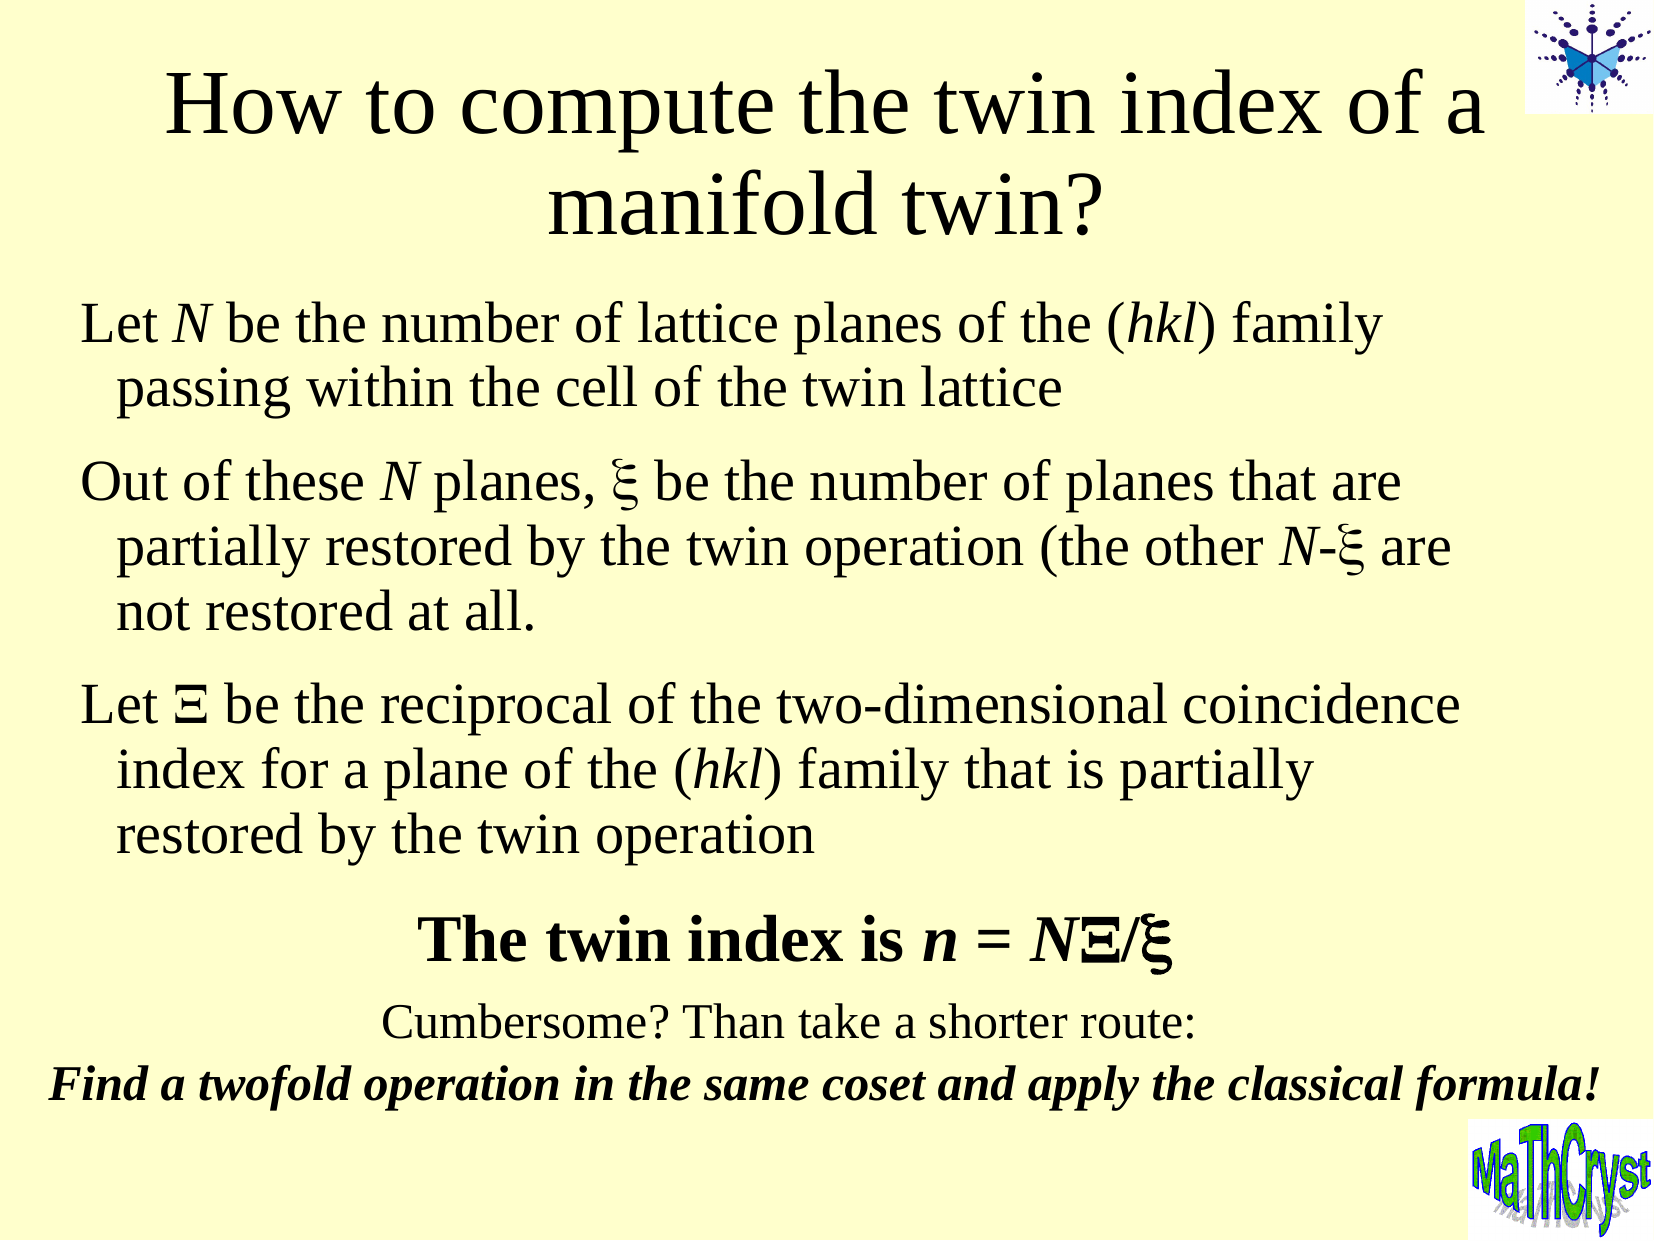

# How to compute the twin index of a manifold twin?
Let N be the number of lattice planes of the (hkl) family passing within the cell of the twin lattice
Out of these N planes,  be the number of planes that are partially restored by the twin operation (the other N- are not restored at all.
Let  be the reciprocal of the two-dimensional coincidence index for a plane of the (hkl) family that is partially restored by the twin operation
The twin index is n = NX/x
Cumbersome? Than take a shorter route:
Find a twofold operation in the same coset and apply the classical formula!